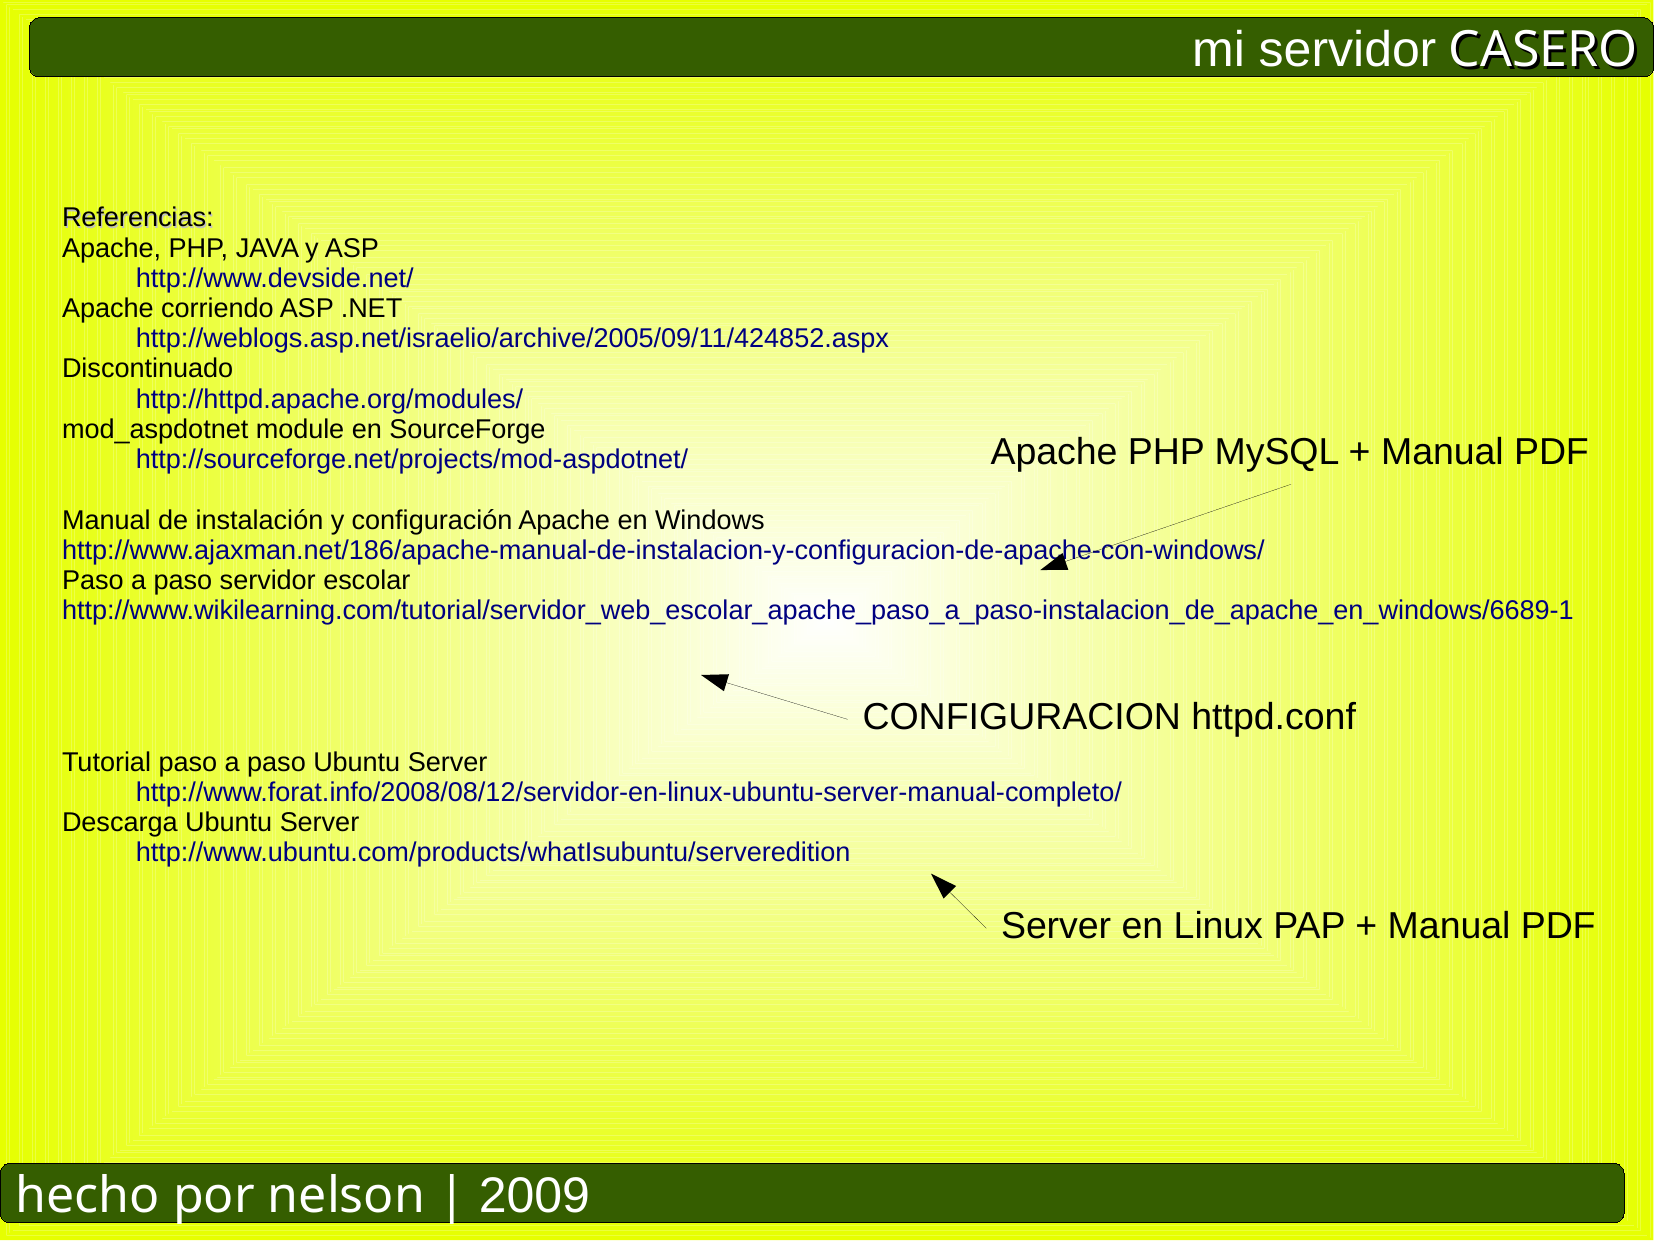

Referencias:
Apache, PHP, JAVA y ASP
	http://www.devside.net/
Apache corriendo ASP .NET
	http://weblogs.asp.net/israelio/archive/2005/09/11/424852.aspx
Discontinuado
	http://httpd.apache.org/modules/
mod_aspdotnet module en SourceForge
	http://sourceforge.net/projects/mod-aspdotnet/
Manual de instalación y configuración Apache en Windows
http://www.ajaxman.net/186/apache-manual-de-instalacion-y-configuracion-de-apache-con-windows/
Paso a paso servidor escolar
http://www.wikilearning.com/tutorial/servidor_web_escolar_apache_paso_a_paso-instalacion_de_apache_en_windows/6689-1
Tutorial paso a paso Ubuntu Server
	http://www.forat.info/2008/08/12/servidor-en-linux-ubuntu-server-manual-completo/
Descarga Ubuntu Server
	http://www.ubuntu.com/products/whatIsubuntu/serveredition
Apache PHP MySQL + Manual PDF
CONFIGURACION httpd.conf
Server en Linux PAP + Manual PDF